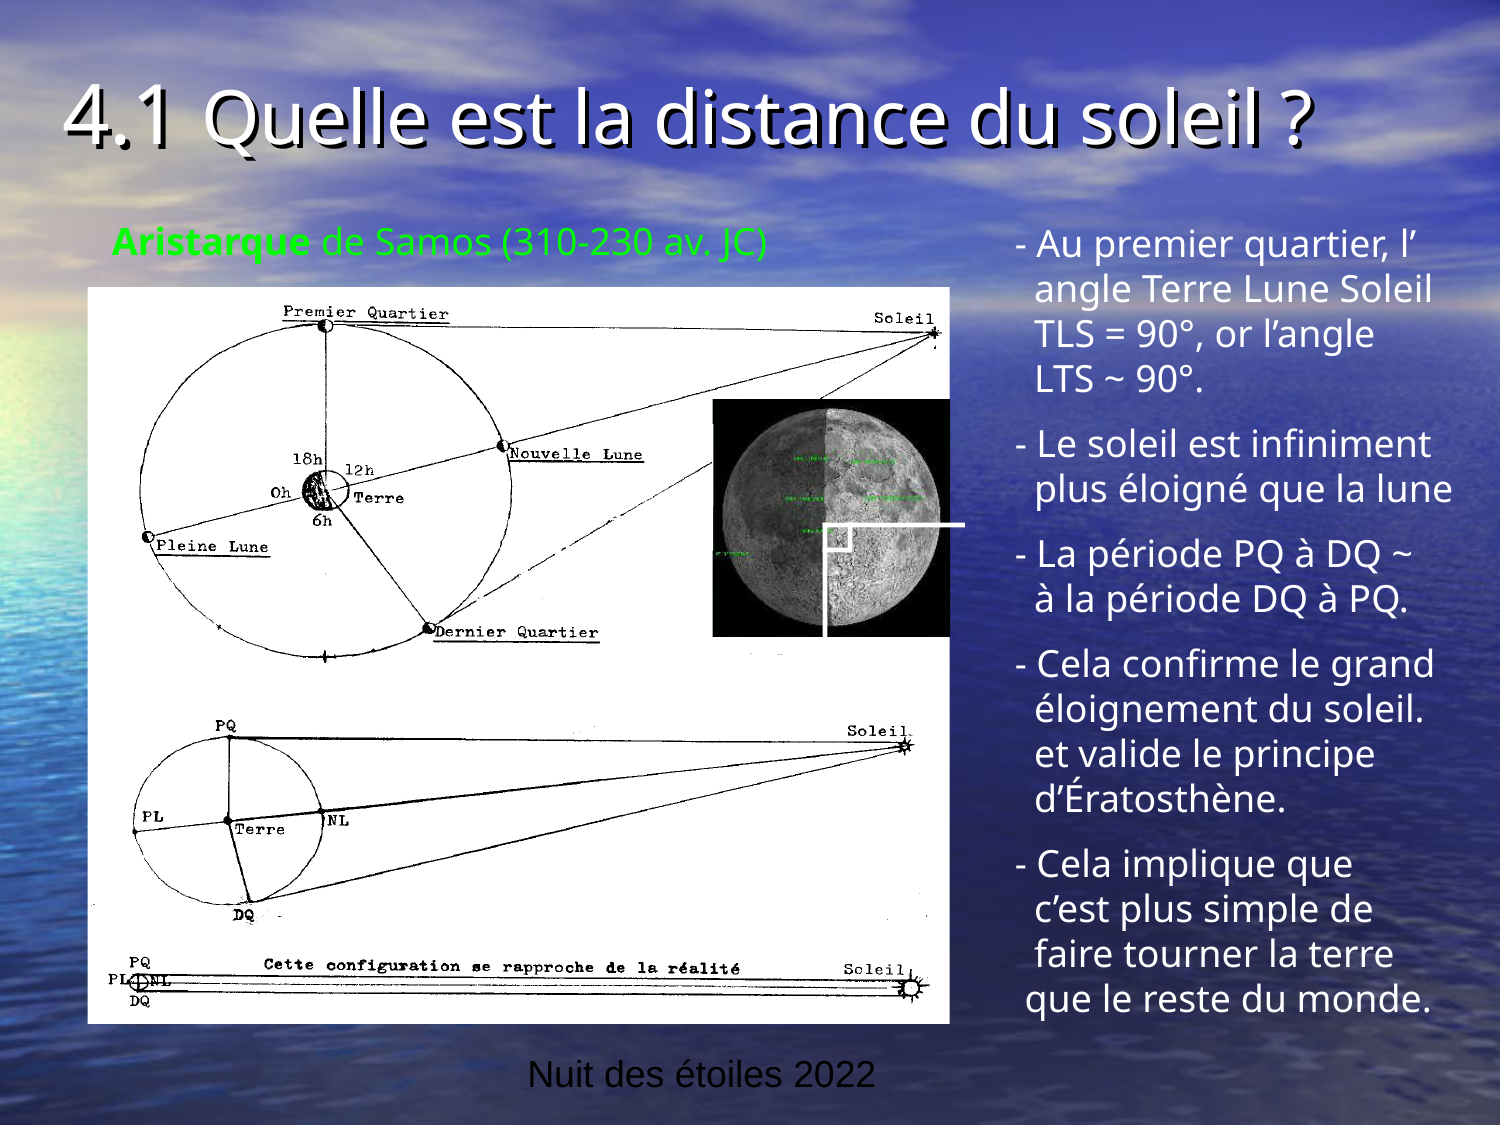

# 4.1 Quelle est la distance du soleil ?
Aristarque de Samos (310-230 av. JC)
- Au premier quartier, l’
 angle Terre Lune Soleil
 TLS = 90°, or l’angle
 LTS ~ 90°.
- Le soleil est infiniment
 plus éloigné que la lune
- La période PQ à DQ ~
 à la période DQ à PQ.
- Cela confirme le grand
 éloignement du soleil.
 et valide le principe
 d’Ératosthène.
- Cela implique que
 c’est plus simple de
 faire tourner la terre
 que le reste du monde.
Nuit des étoiles 2022